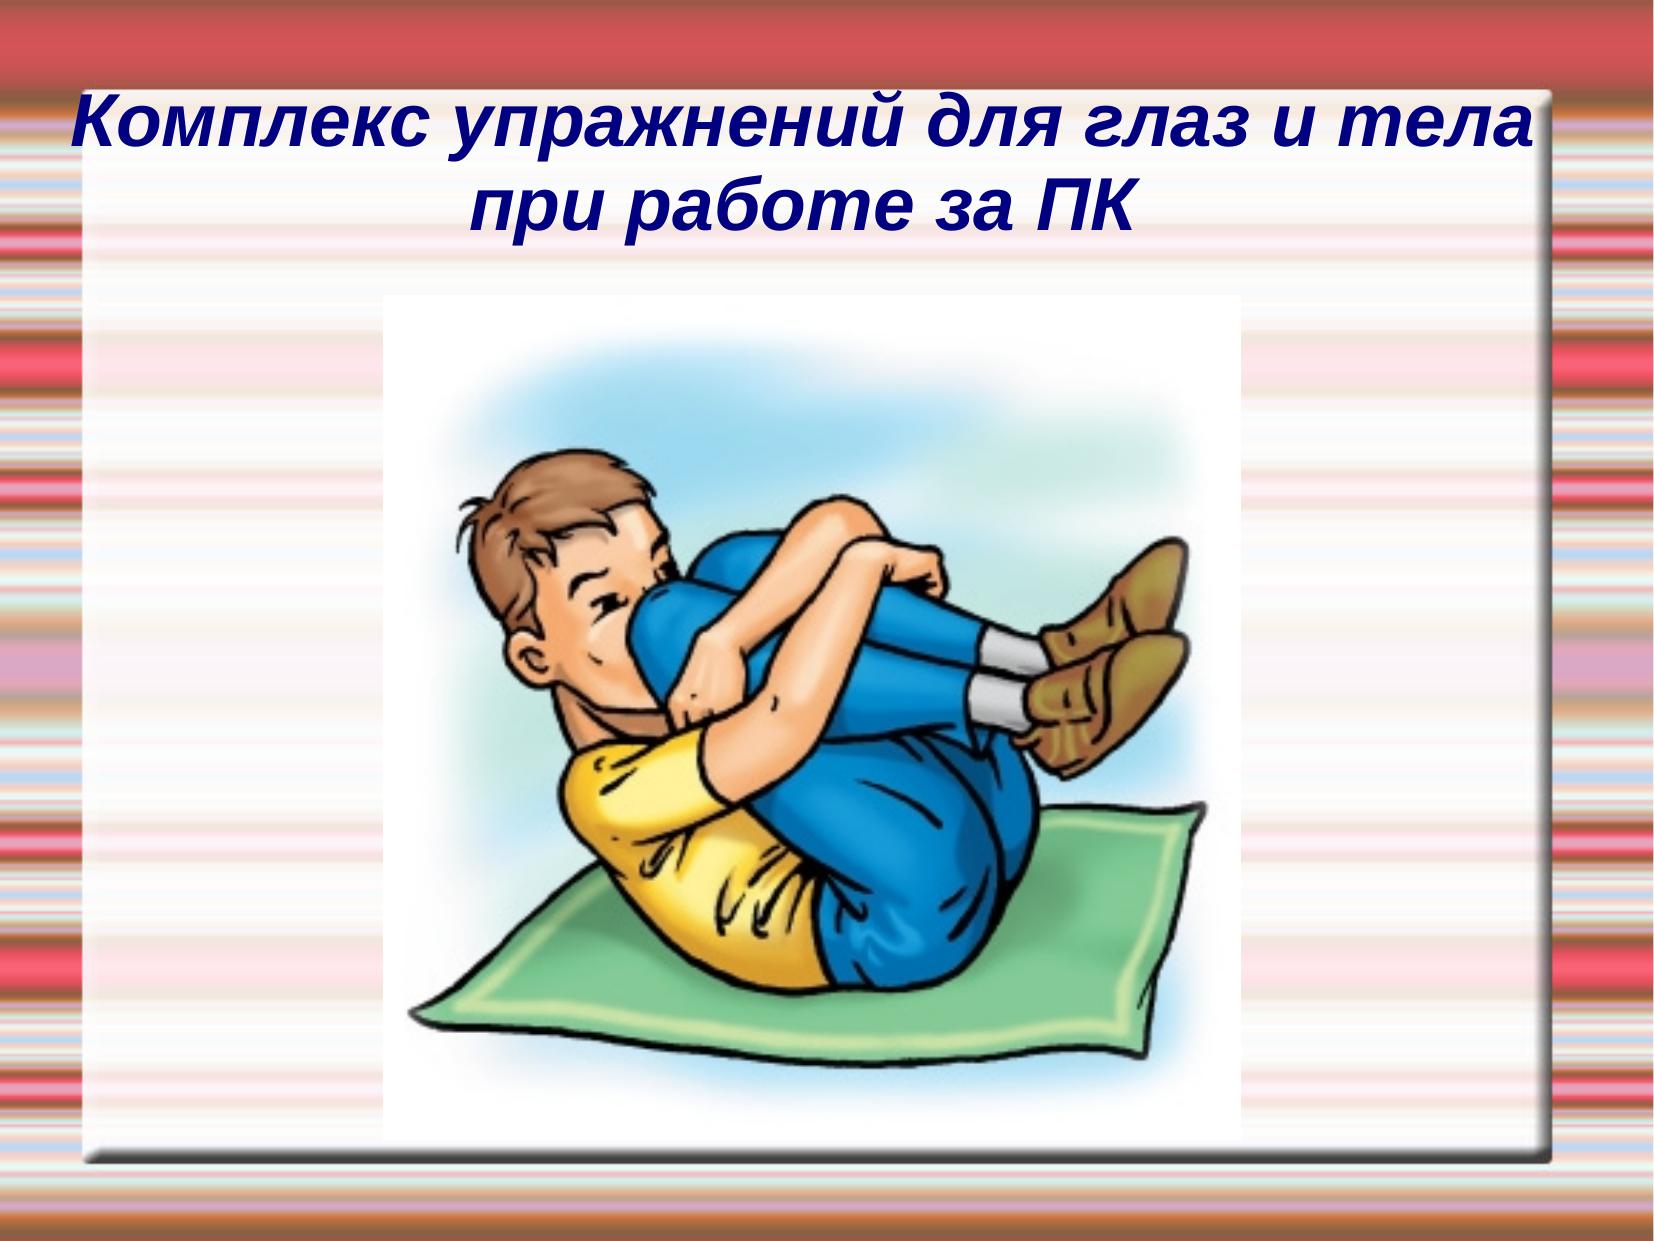

# Комплекс упражнений для глаз и тела при работе за ПК